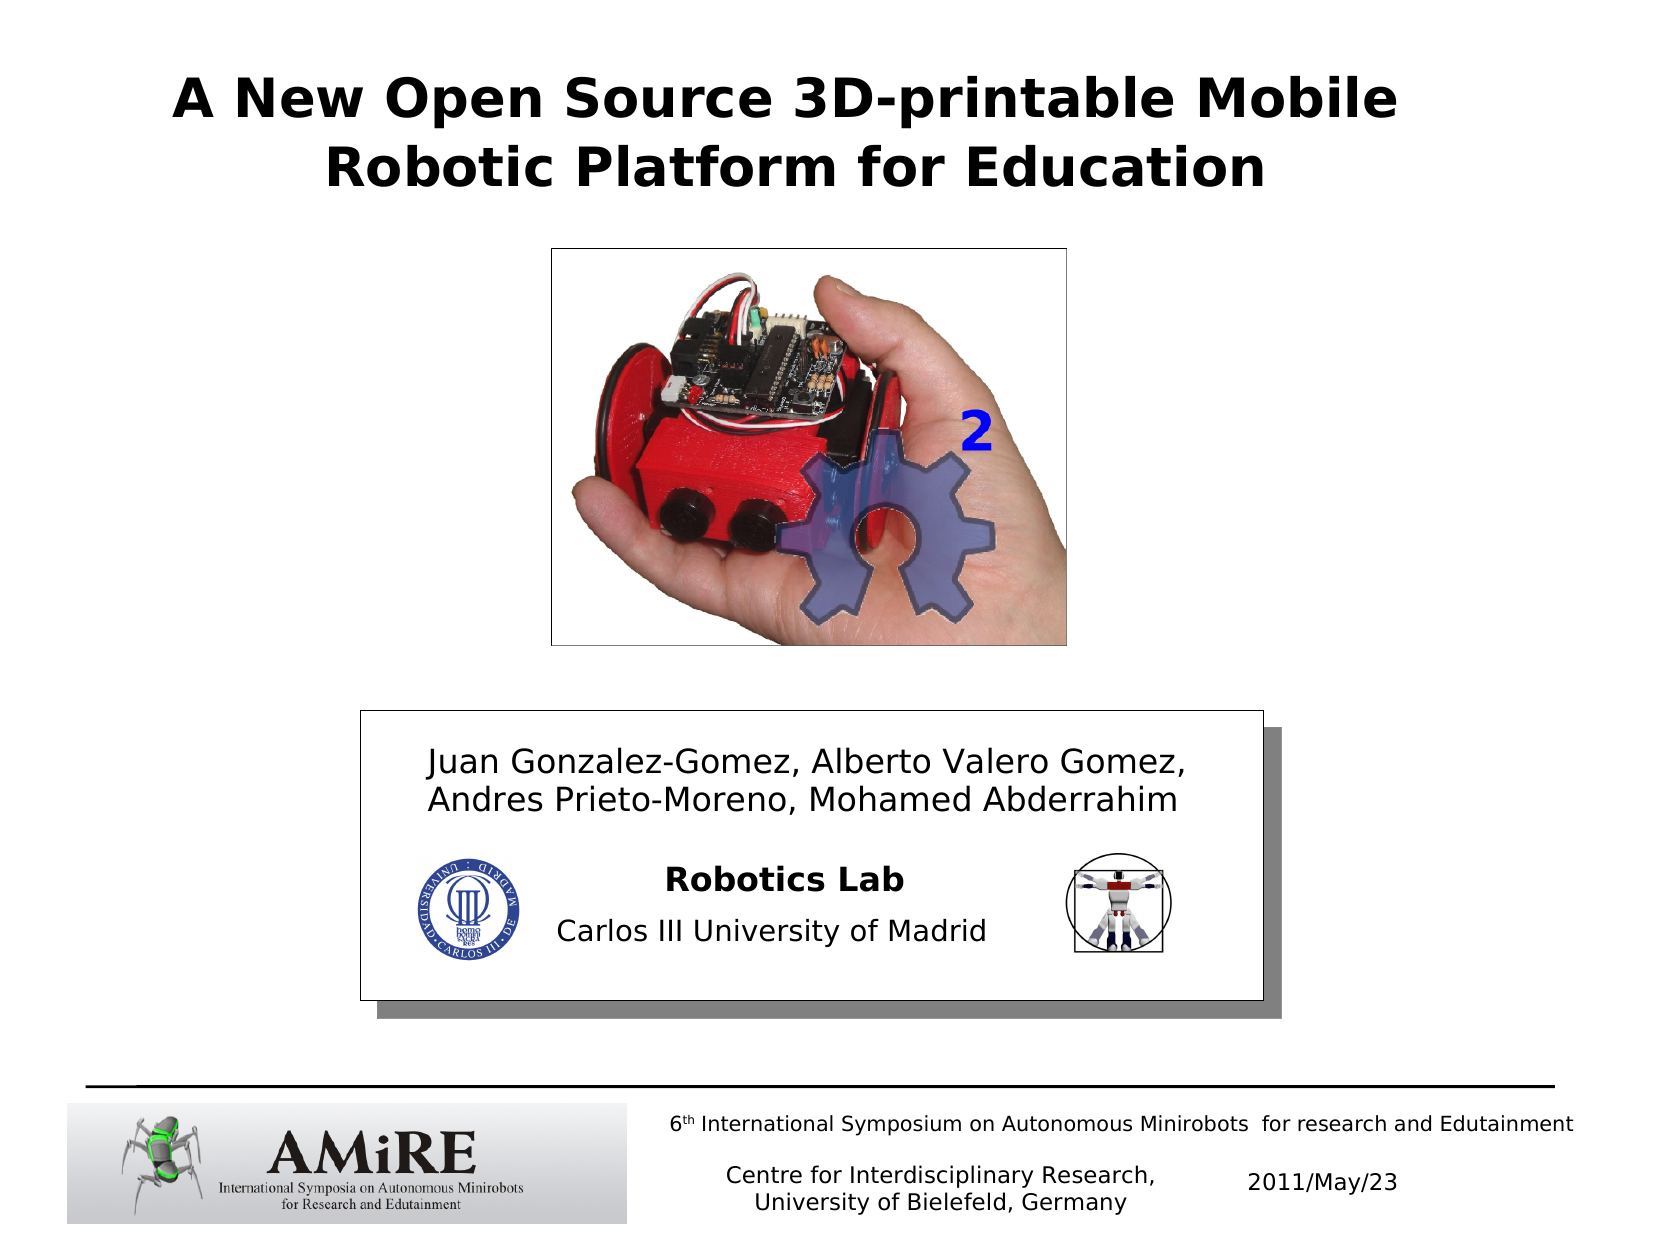

A New Open Source 3D-printable Mobile
Robotic Platform for Education
Juan Gonzalez-Gomez, Alberto Valero Gomez,
Andres Prieto-Moreno, Mohamed Abderrahim
Robotics Lab
Carlos III University of Madrid
6th International Symposium on Autonomous Minirobots for research and Edutainment
Centre for Interdisciplinary Research, University of Bielefeld, Germany
2011/May/23